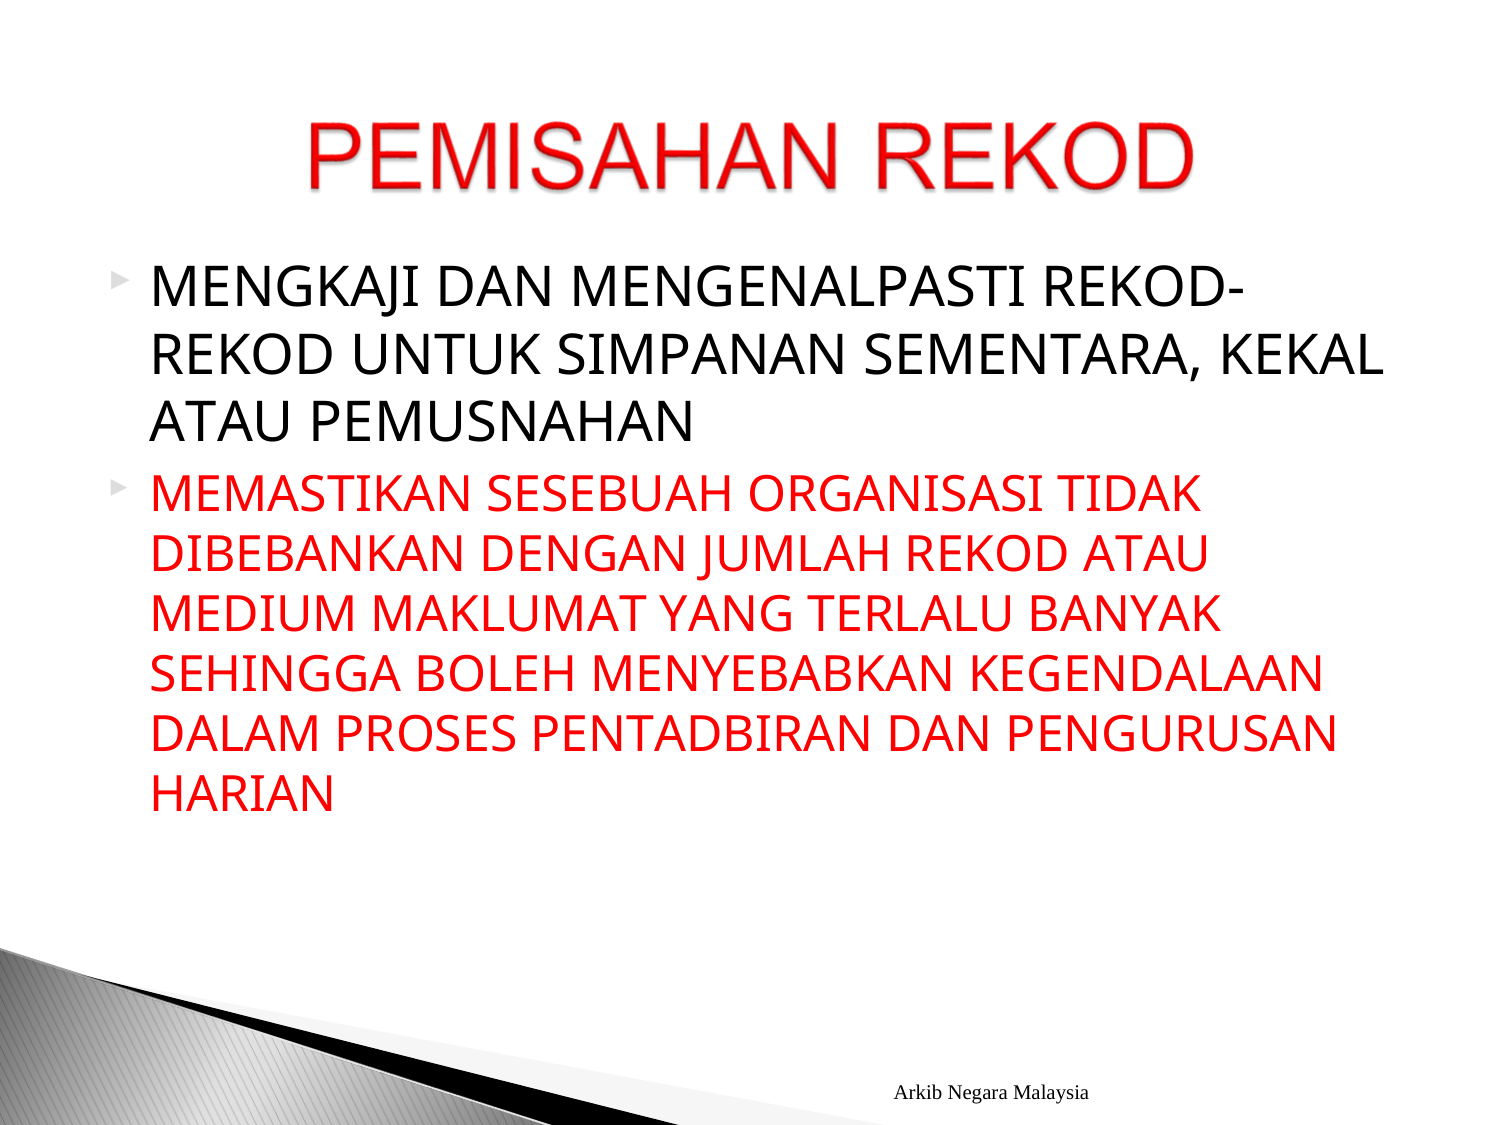

# MENGKAJI DAN MENGENALPASTI REKOD-REKOD UNTUK SIMPANAN SEMENTARA, KEKAL ATAU PEMUSNAHAN
MEMASTIKAN SESEBUAH ORGANISASI TIDAK DIBEBANKAN DENGAN JUMLAH REKOD ATAU MEDIUM MAKLUMAT YANG TERLALU BANYAK SEHINGGA BOLEH MENYEBABKAN KEGENDALAAN DALAM PROSES PENTADBIRAN DAN PENGURUSAN HARIAN
Arkib Negara Malaysia